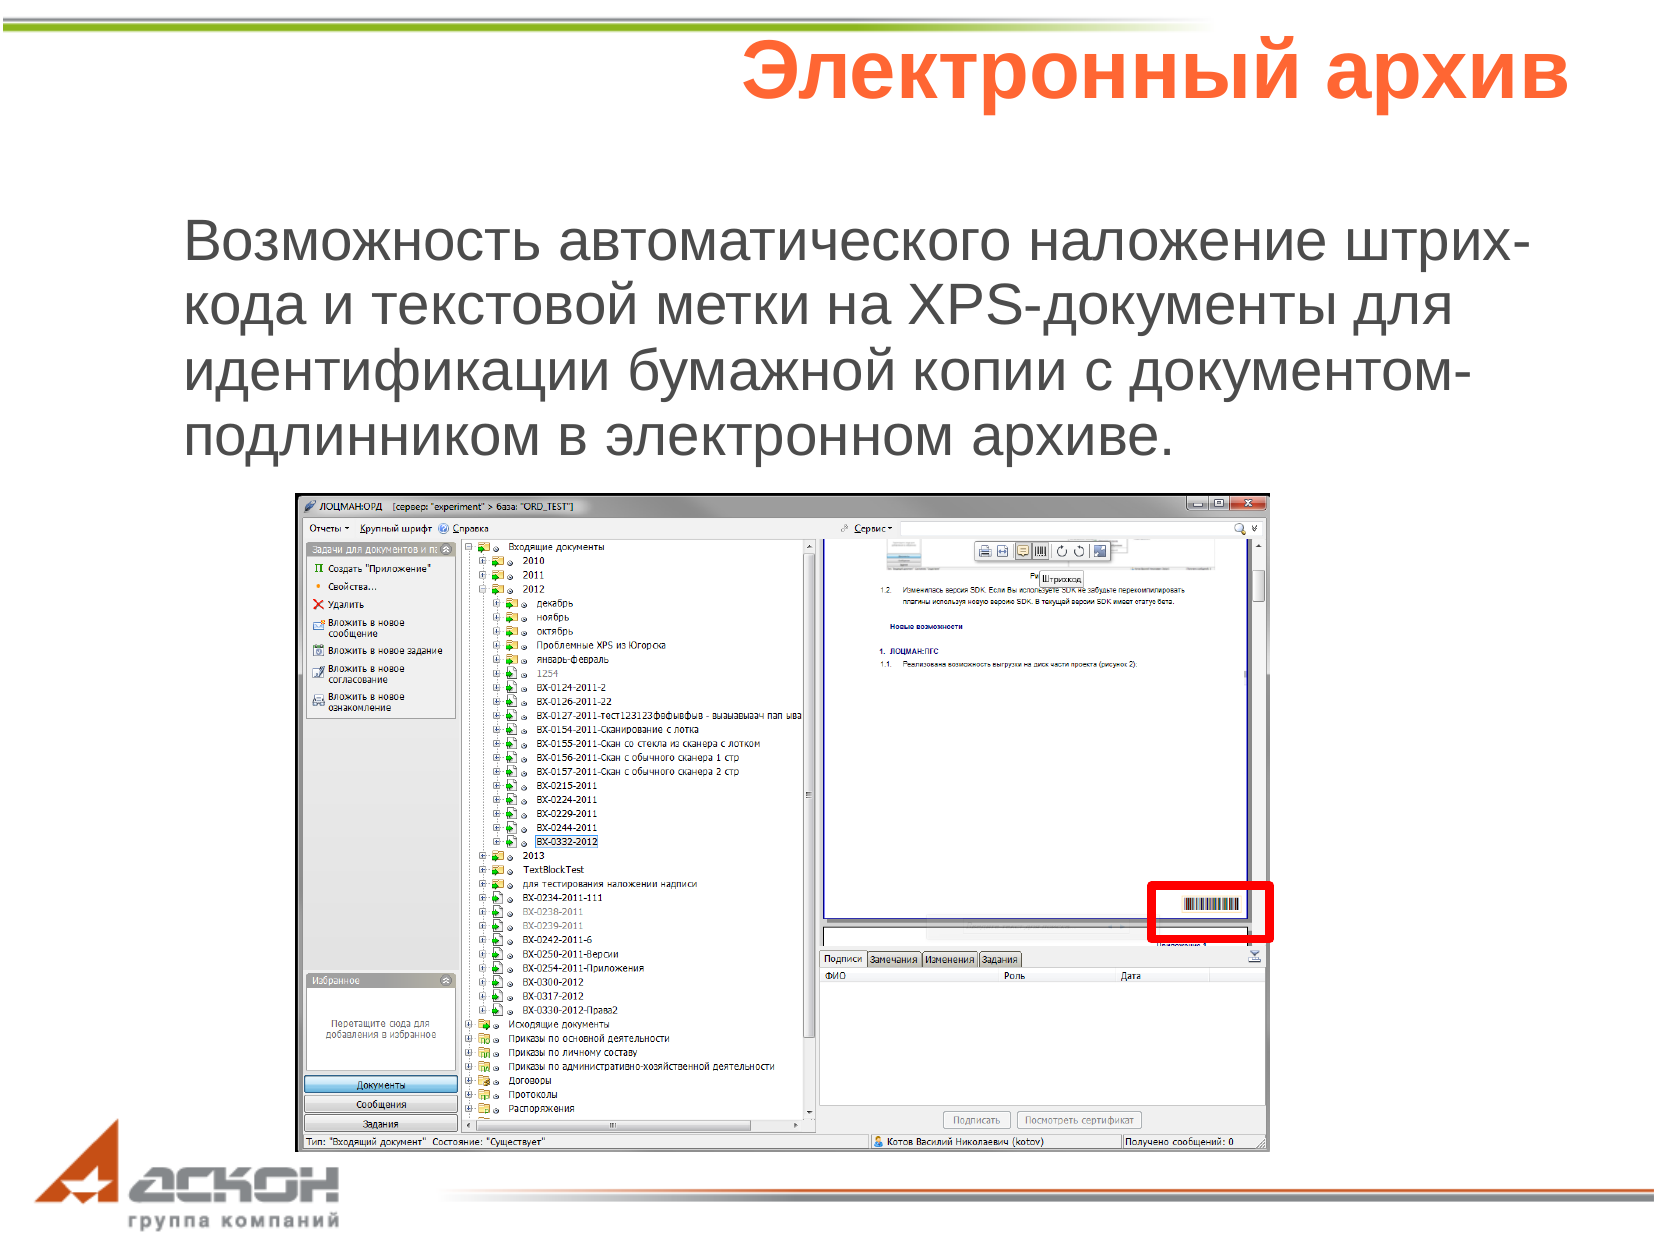

Электронный архив
# Возможность автоматического наложение штрих-кода и текстовой метки на XPS-документы для идентификации бумажной копии с документом-подлинником в электронном архиве.